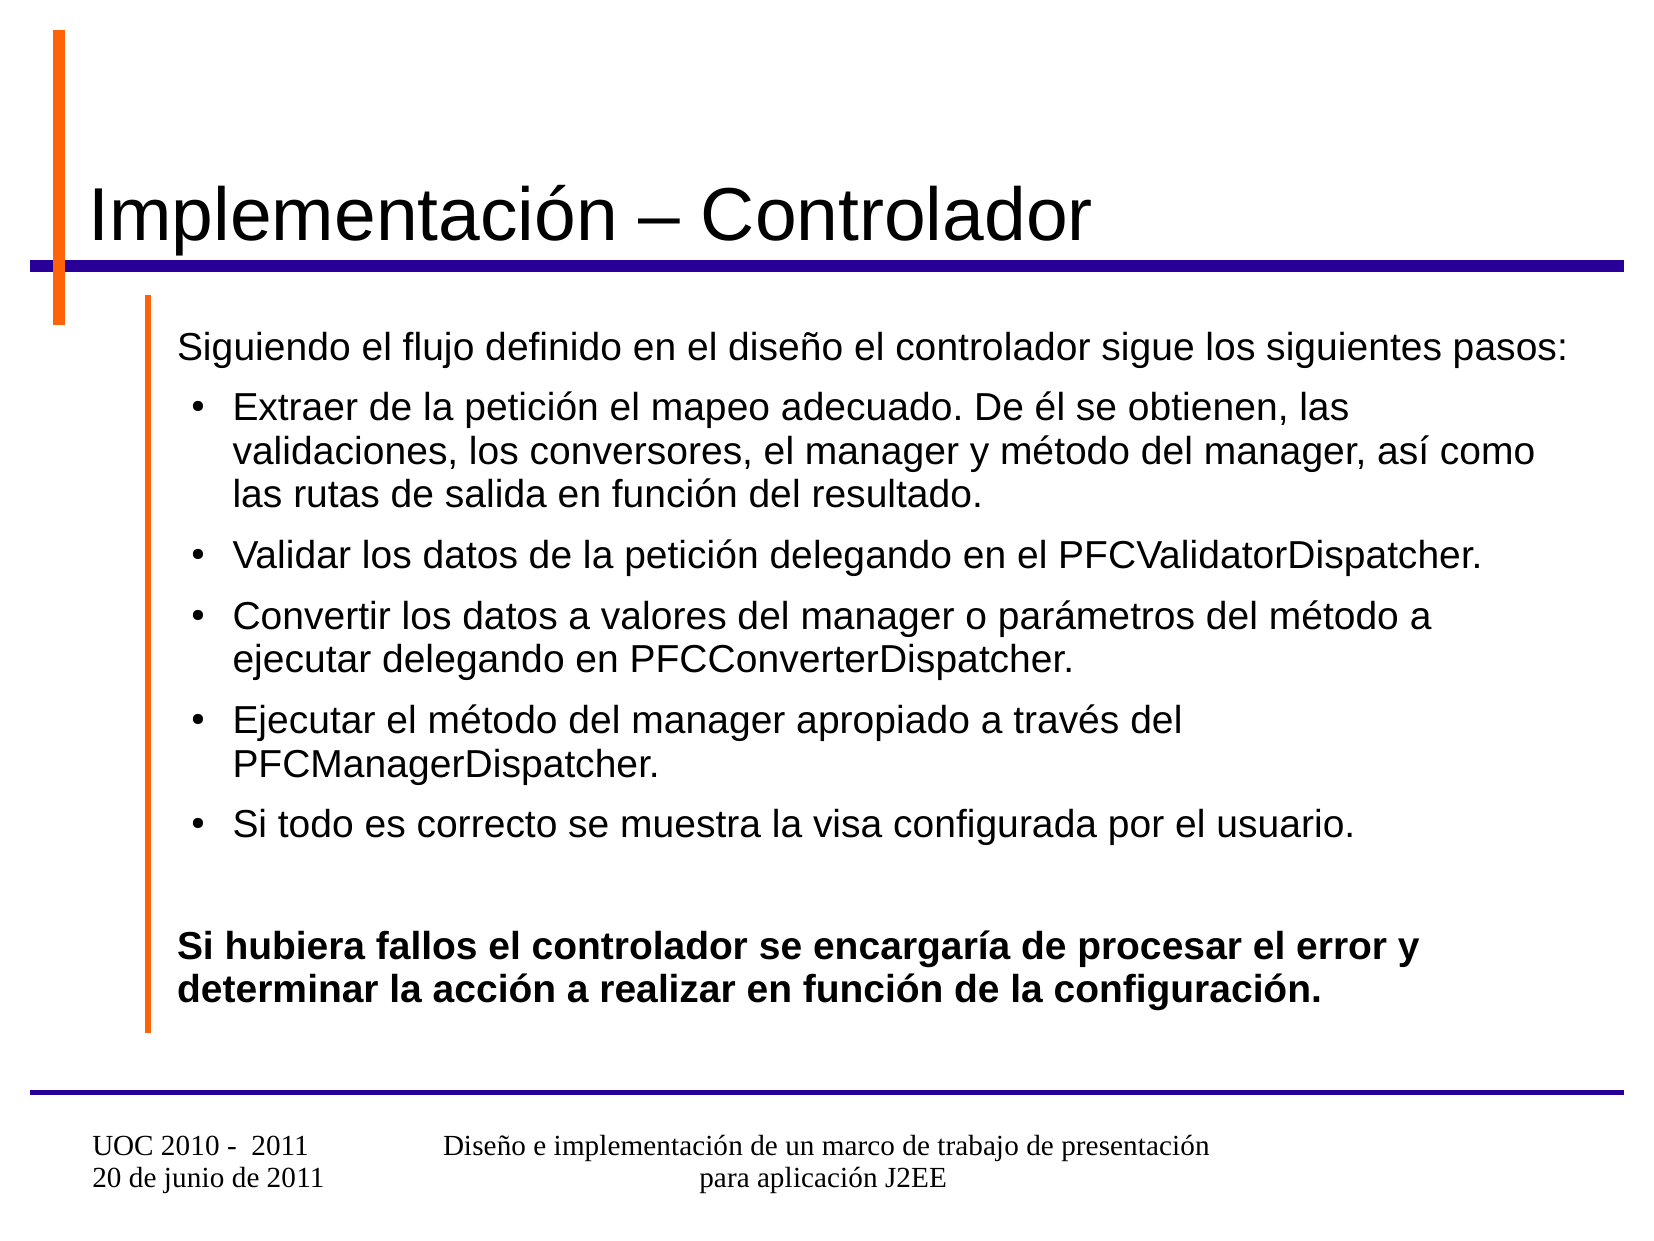

# Implementación – Controlador
Siguiendo el flujo definido en el diseño el controlador sigue los siguientes pasos:
Extraer de la petición el mapeo adecuado. De él se obtienen, las validaciones, los conversores, el manager y método del manager, así como las rutas de salida en función del resultado.
Validar los datos de la petición delegando en el PFCValidatorDispatcher.
Convertir los datos a valores del manager o parámetros del método a ejecutar delegando en PFCConverterDispatcher.
Ejecutar el método del manager apropiado a través del PFCManagerDispatcher.
Si todo es correcto se muestra la visa configurada por el usuario.
Si hubiera fallos el controlador se encargaría de procesar el error y determinar la acción a realizar en función de la configuración.